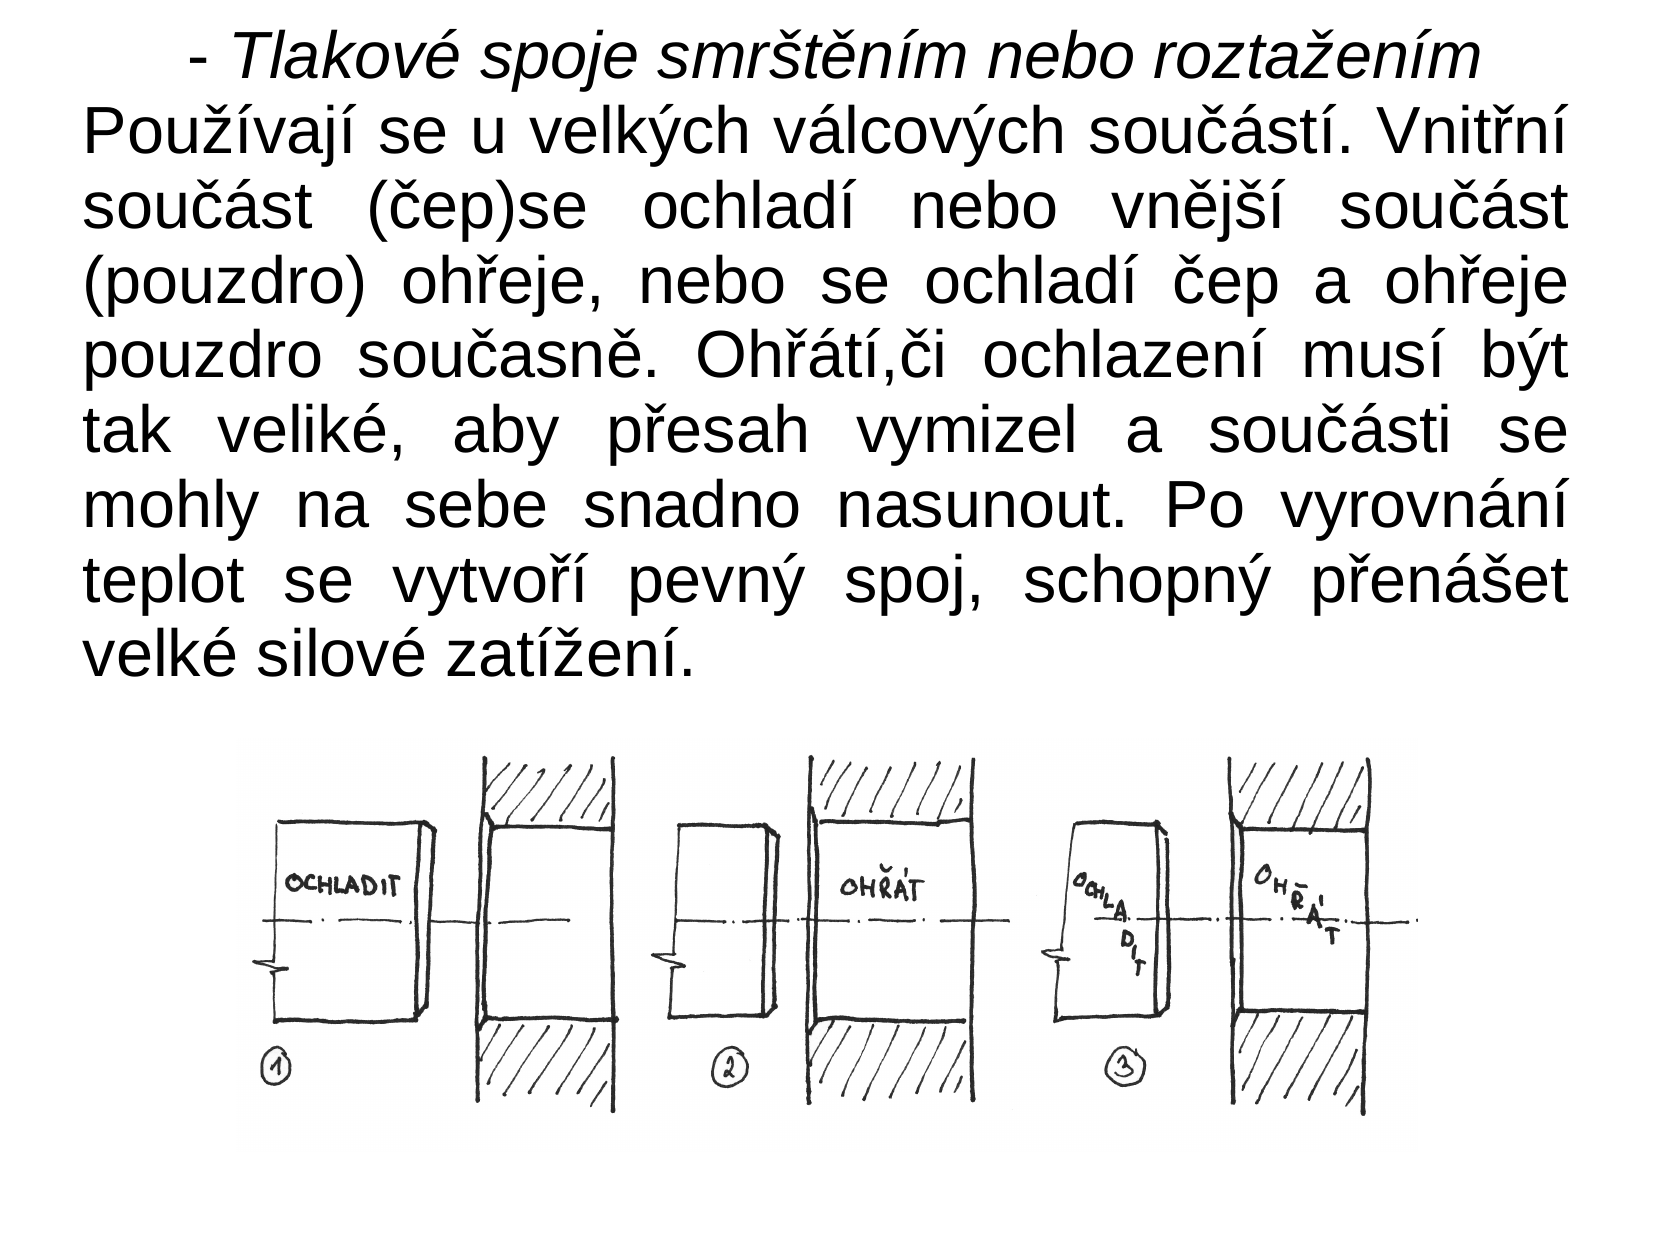

# - Tlakové spoje smrštěním nebo roztažením
Používají se u velkých válcových součástí. Vnitřní součást (čep)se ochladí nebo vnější součást (pouzdro) ohřeje, nebo se ochladí čep a ohřeje pouzdro současně. Ohřátí,či ochlazení musí být tak veliké, aby přesah vymizel a součásti se mohly na sebe snadno nasunout. Po vyrovnání teplot se vytvoří pevný spoj, schopný přenášet velké silové zatížení.